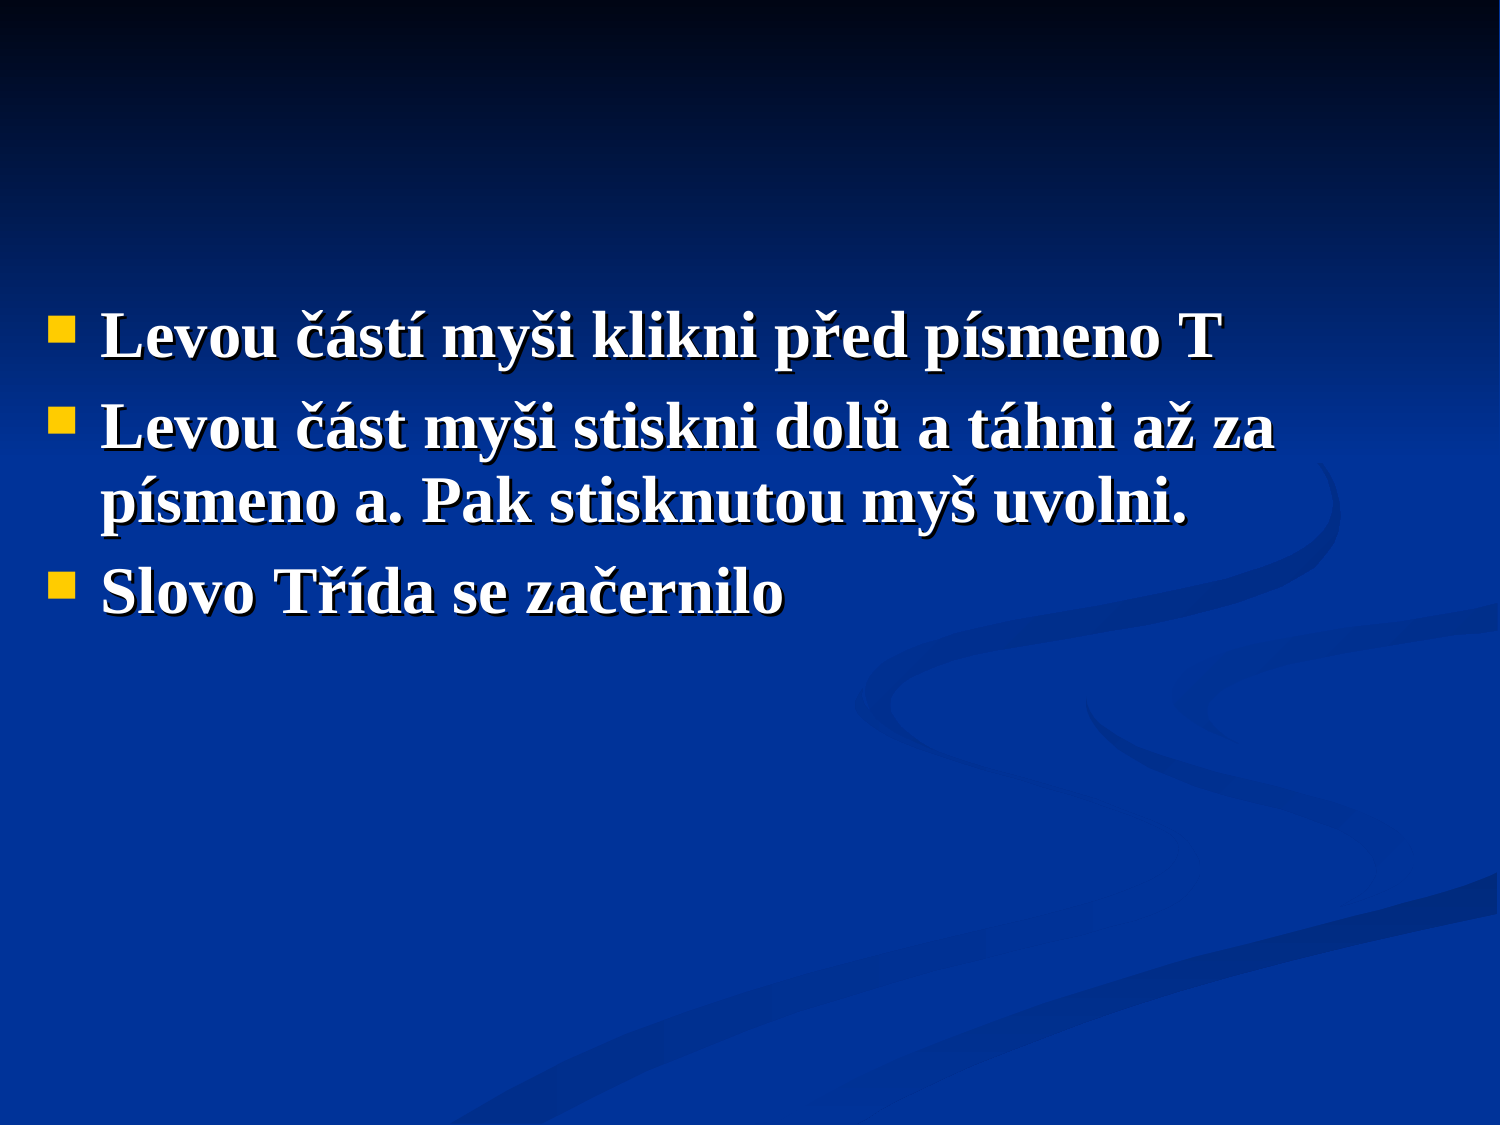

# Levou částí myši klikni před písmeno T
Levou část myši stiskni dolů a táhni až za písmeno a. Pak stisknutou myš uvolni.
Slovo Třída se začernilo